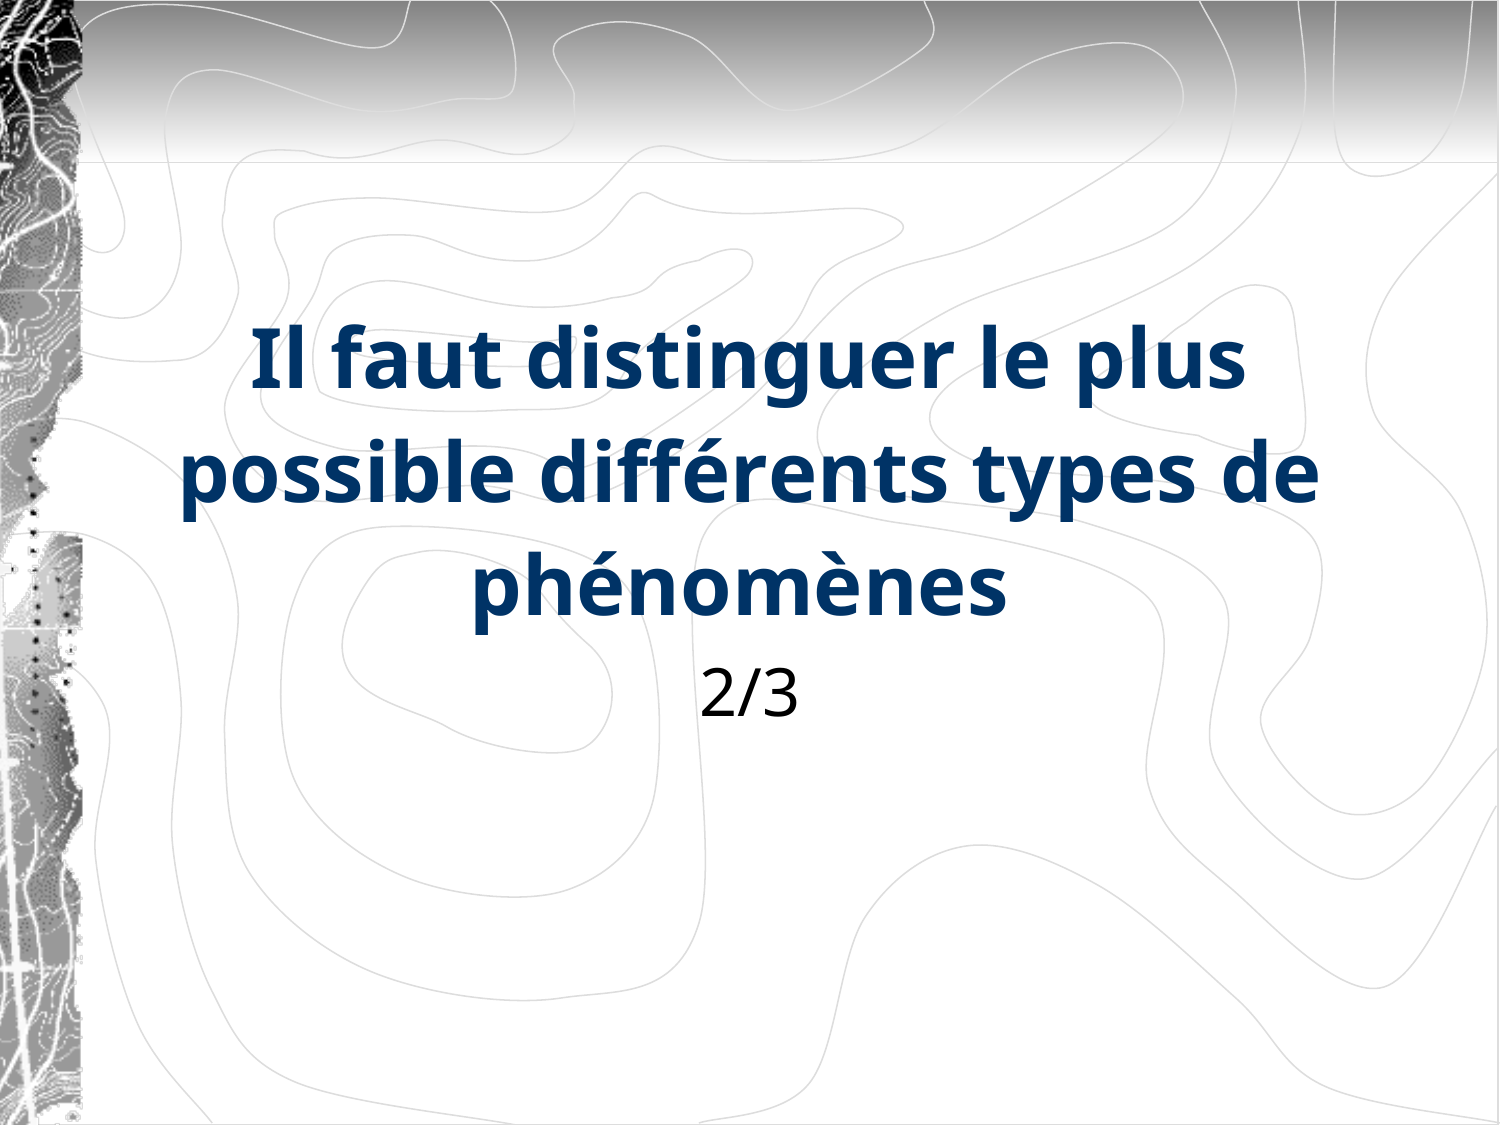

# Il faut distinguer le plus possible différents types de phénomènes
2/3